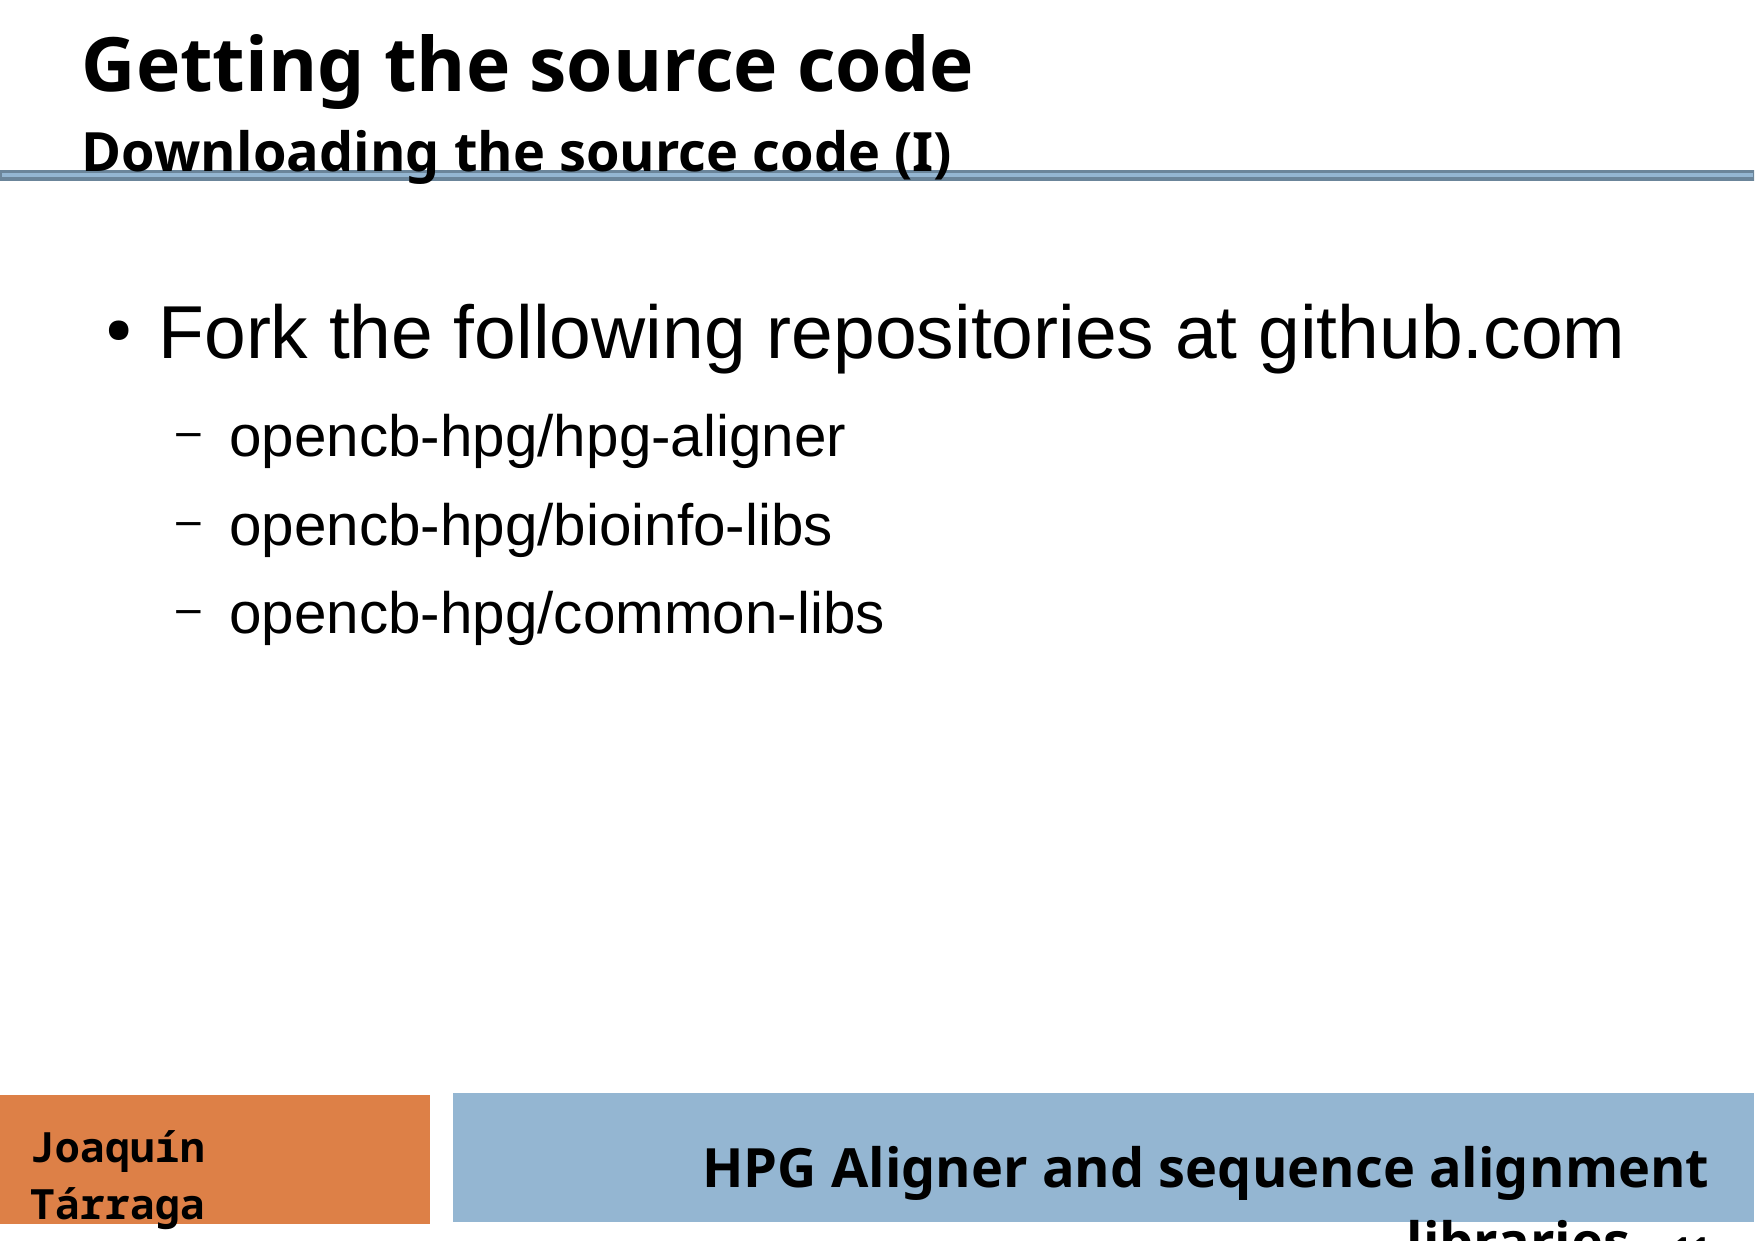

Getting the source code
Downloading the source code (I)
# Fork the following repositories at github.com
opencb-hpg/hpg-aligner
opencb-hpg/bioinfo-libs
opencb-hpg/common-libs
Joaquín Tárraga
jtarraga@cipf.es
HPG Aligner and sequence alignment libraries 11